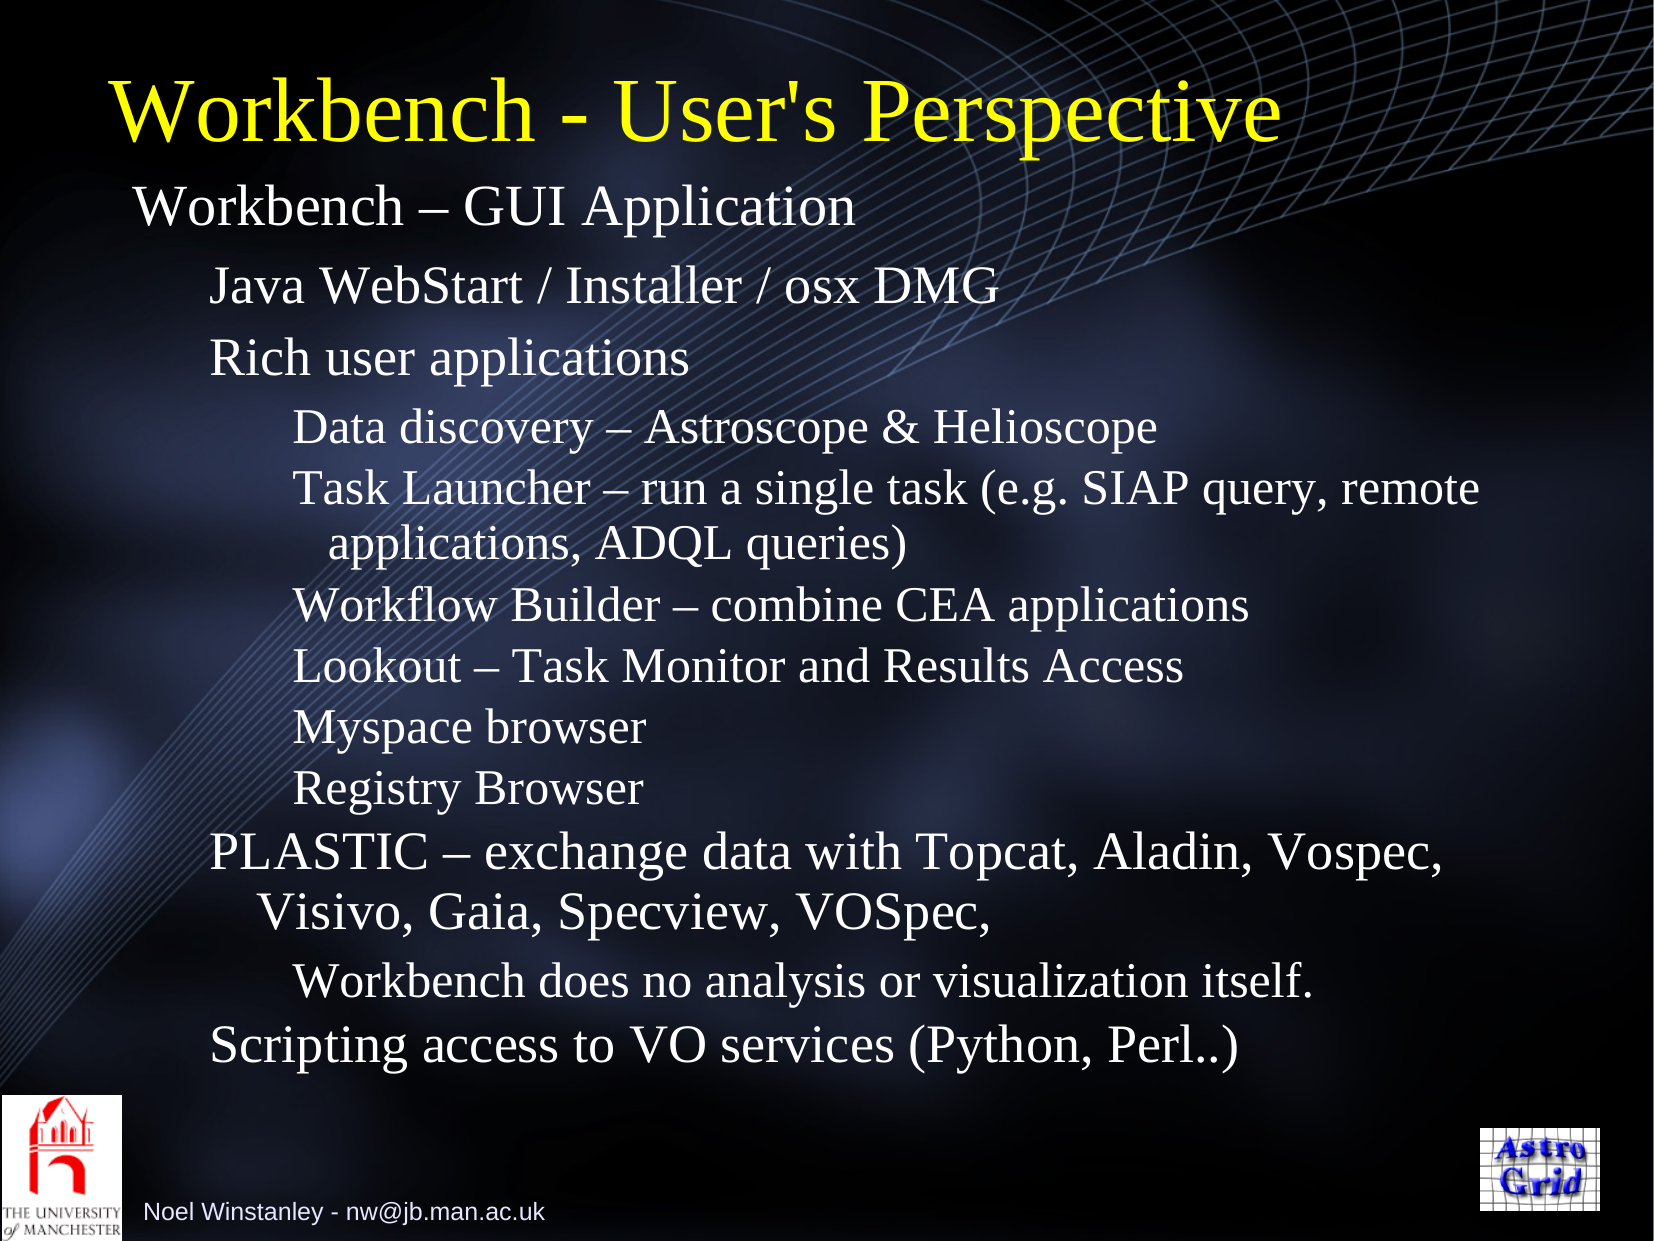

# Workbench - User's Perspective
Workbench – GUI Application
Java WebStart / Installer / osx DMG
Rich user applications
Data discovery – Astroscope & Helioscope
Task Launcher – run a single task (e.g. SIAP query, remote applications, ADQL queries)
Workflow Builder – combine CEA applications
Lookout – Task Monitor and Results Access
Myspace browser
Registry Browser
PLASTIC – exchange data with Topcat, Aladin, Vospec, Visivo, Gaia, Specview, VOSpec,
Workbench does no analysis or visualization itself.
Scripting access to VO services (Python, Perl..)